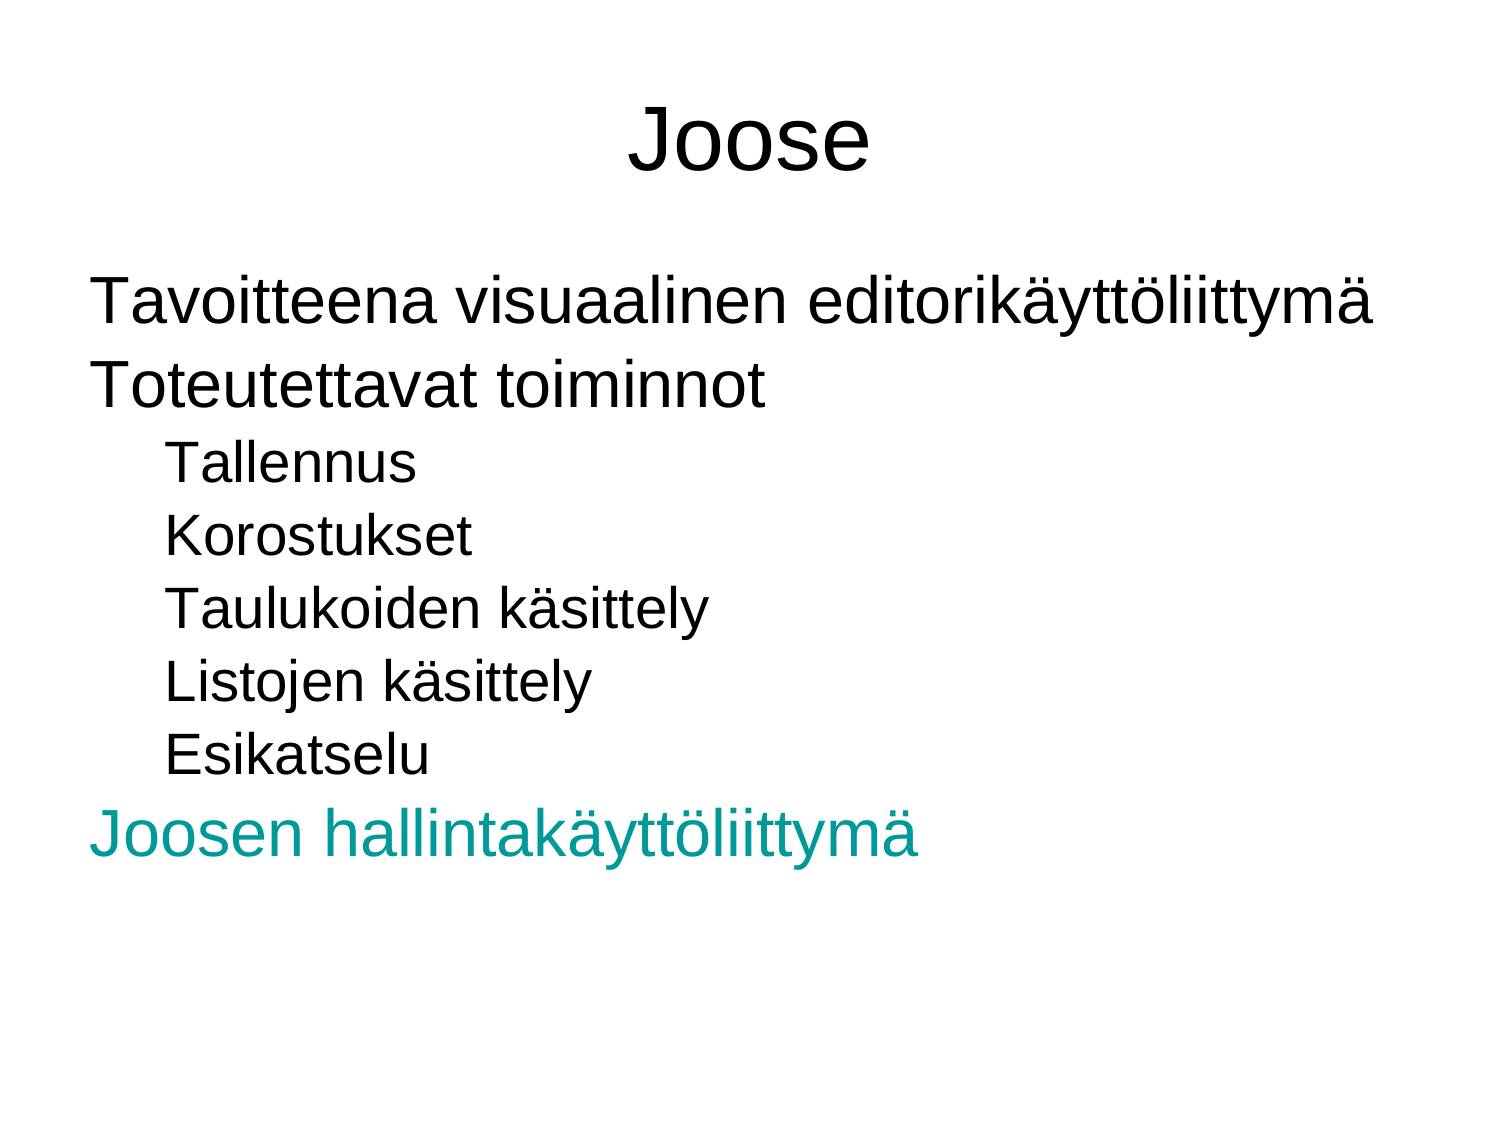

# Joose
Tavoitteena visuaalinen editorikäyttöliittymä
Toteutettavat toiminnot
Tallennus
Korostukset
Taulukoiden käsittely
Listojen käsittely
Esikatselu
Joosen hallintakäyttöliittymä